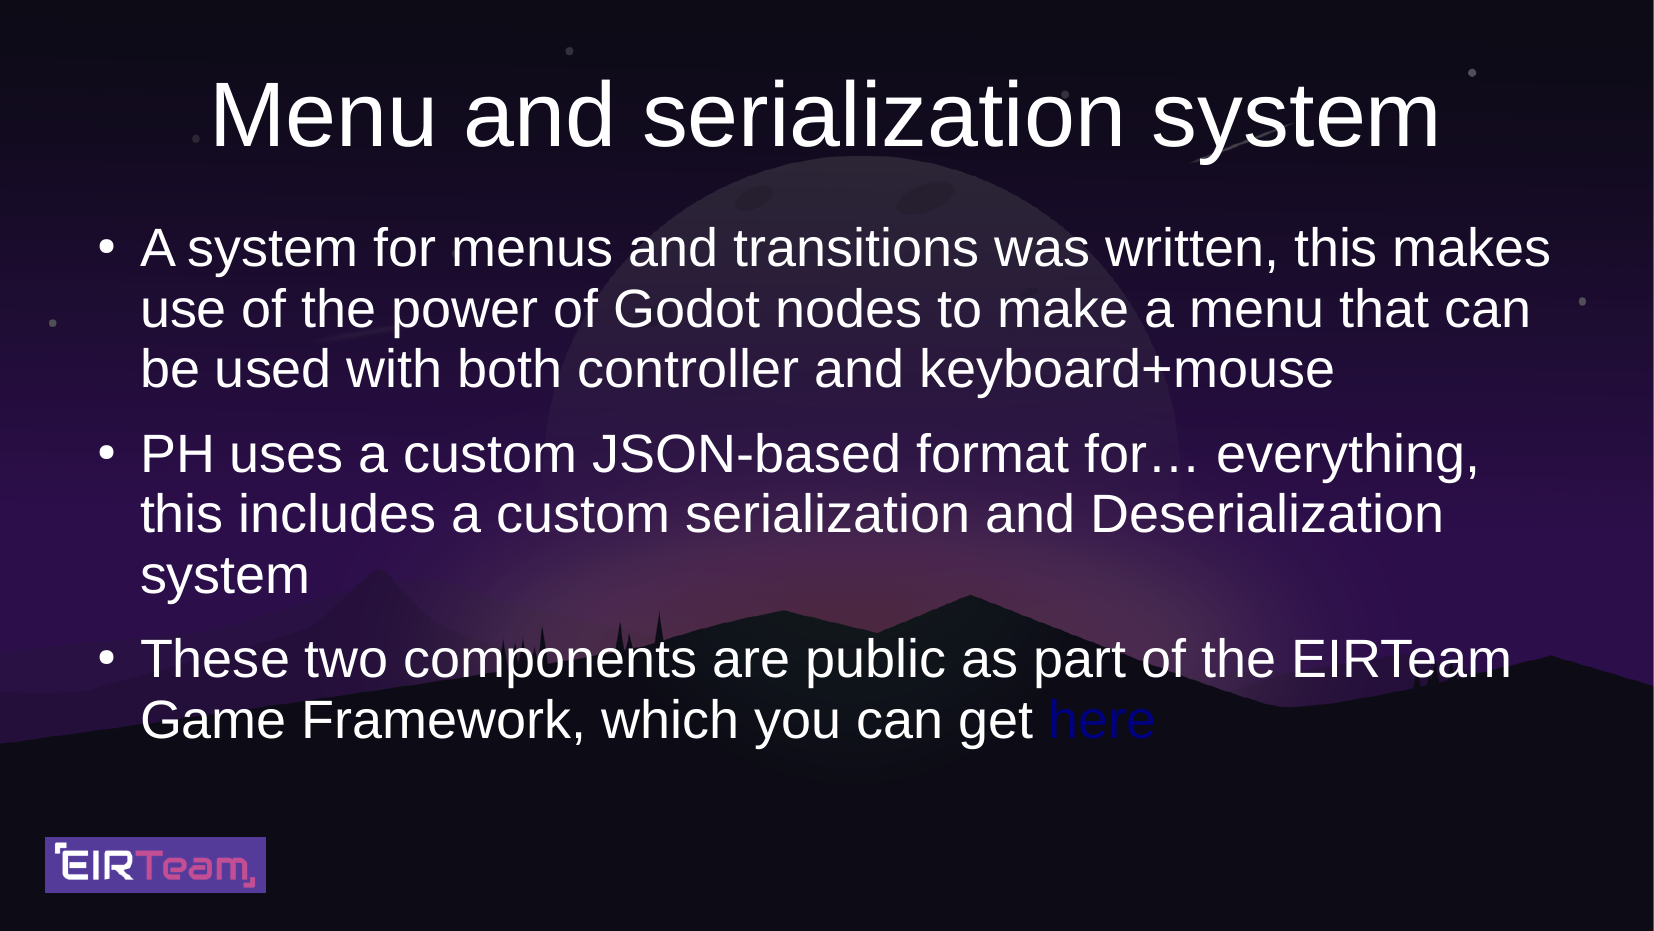

# Menu and serialization system
A system for menus and transitions was written, this makes use of the power of Godot nodes to make a menu that can be used with both controller and keyboard+mouse
PH uses a custom JSON-based format for… everything, this includes a custom serialization and Deserialization system
These two components are public as part of the EIRTeam Game Framework, which you can get here